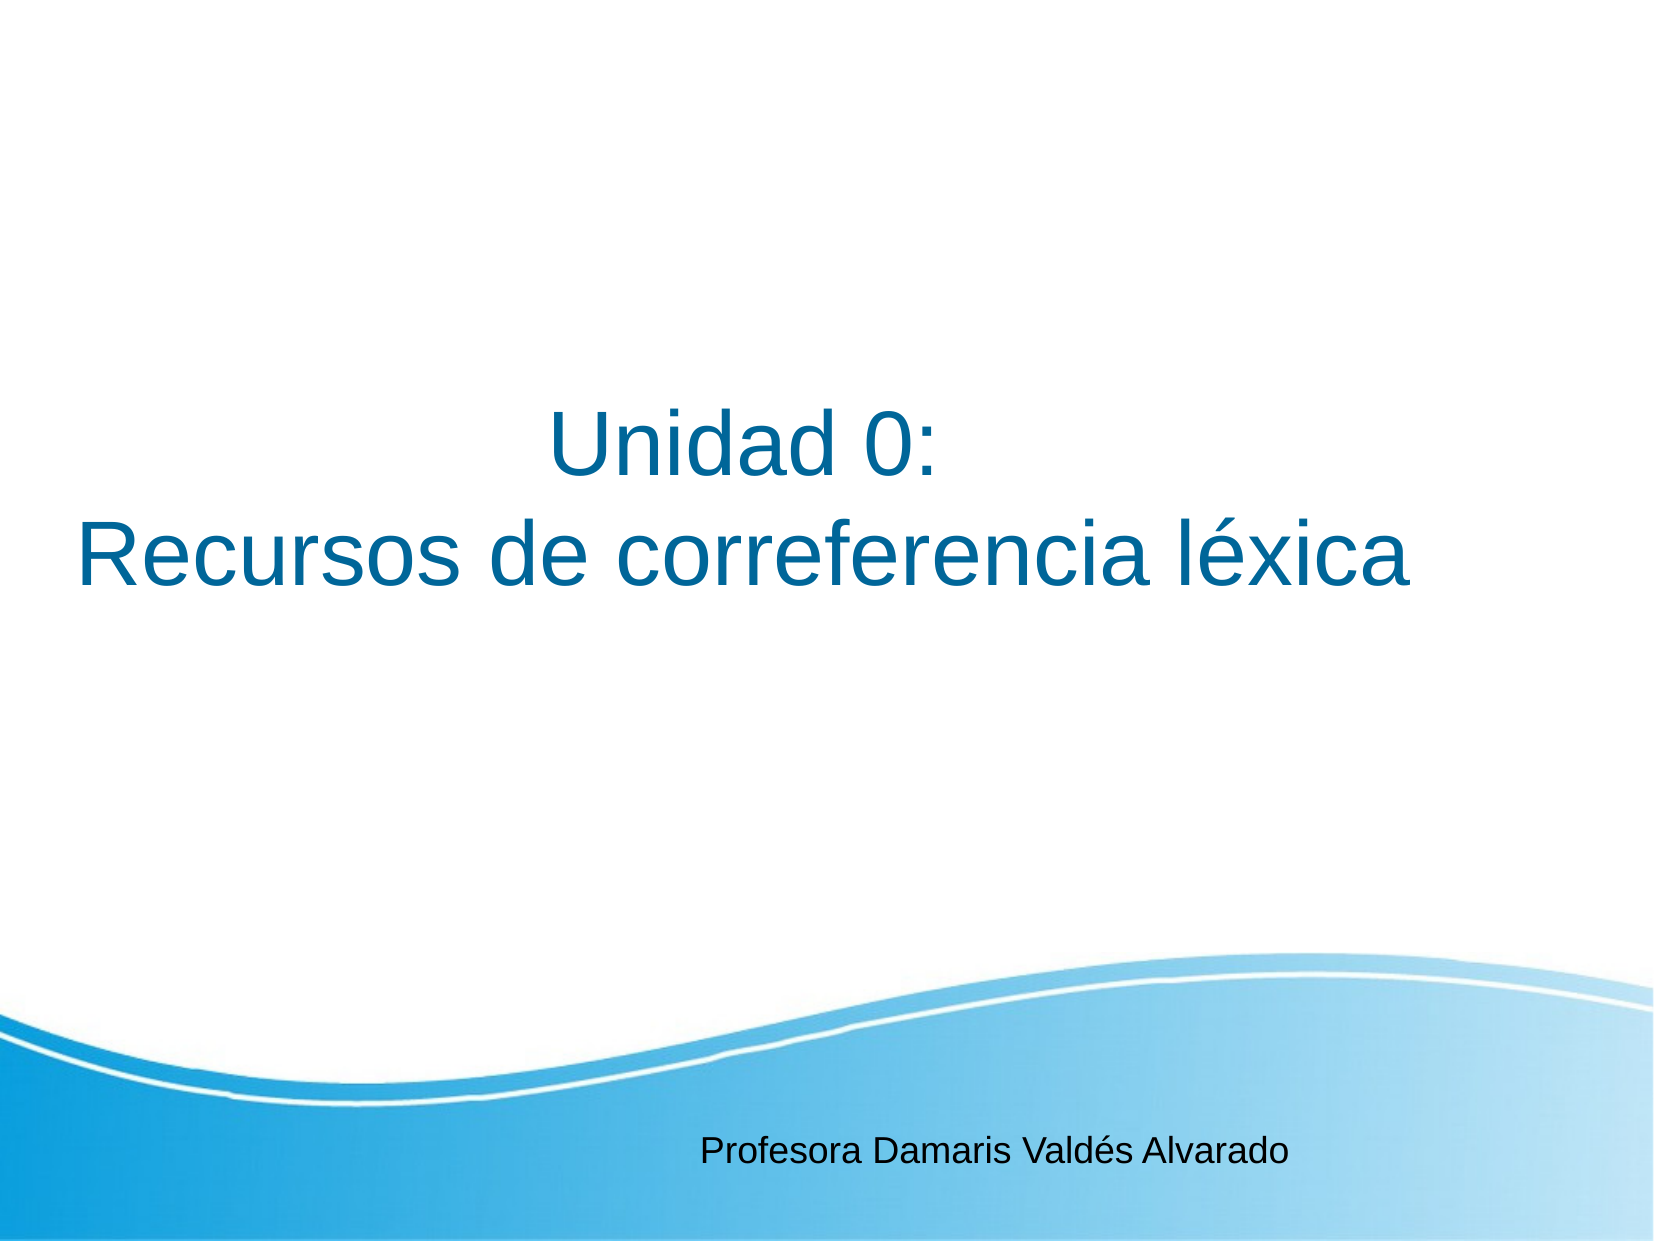

# Unidad 0: Recursos de correferencia léxica
Profesora Damaris Valdés Alvarado